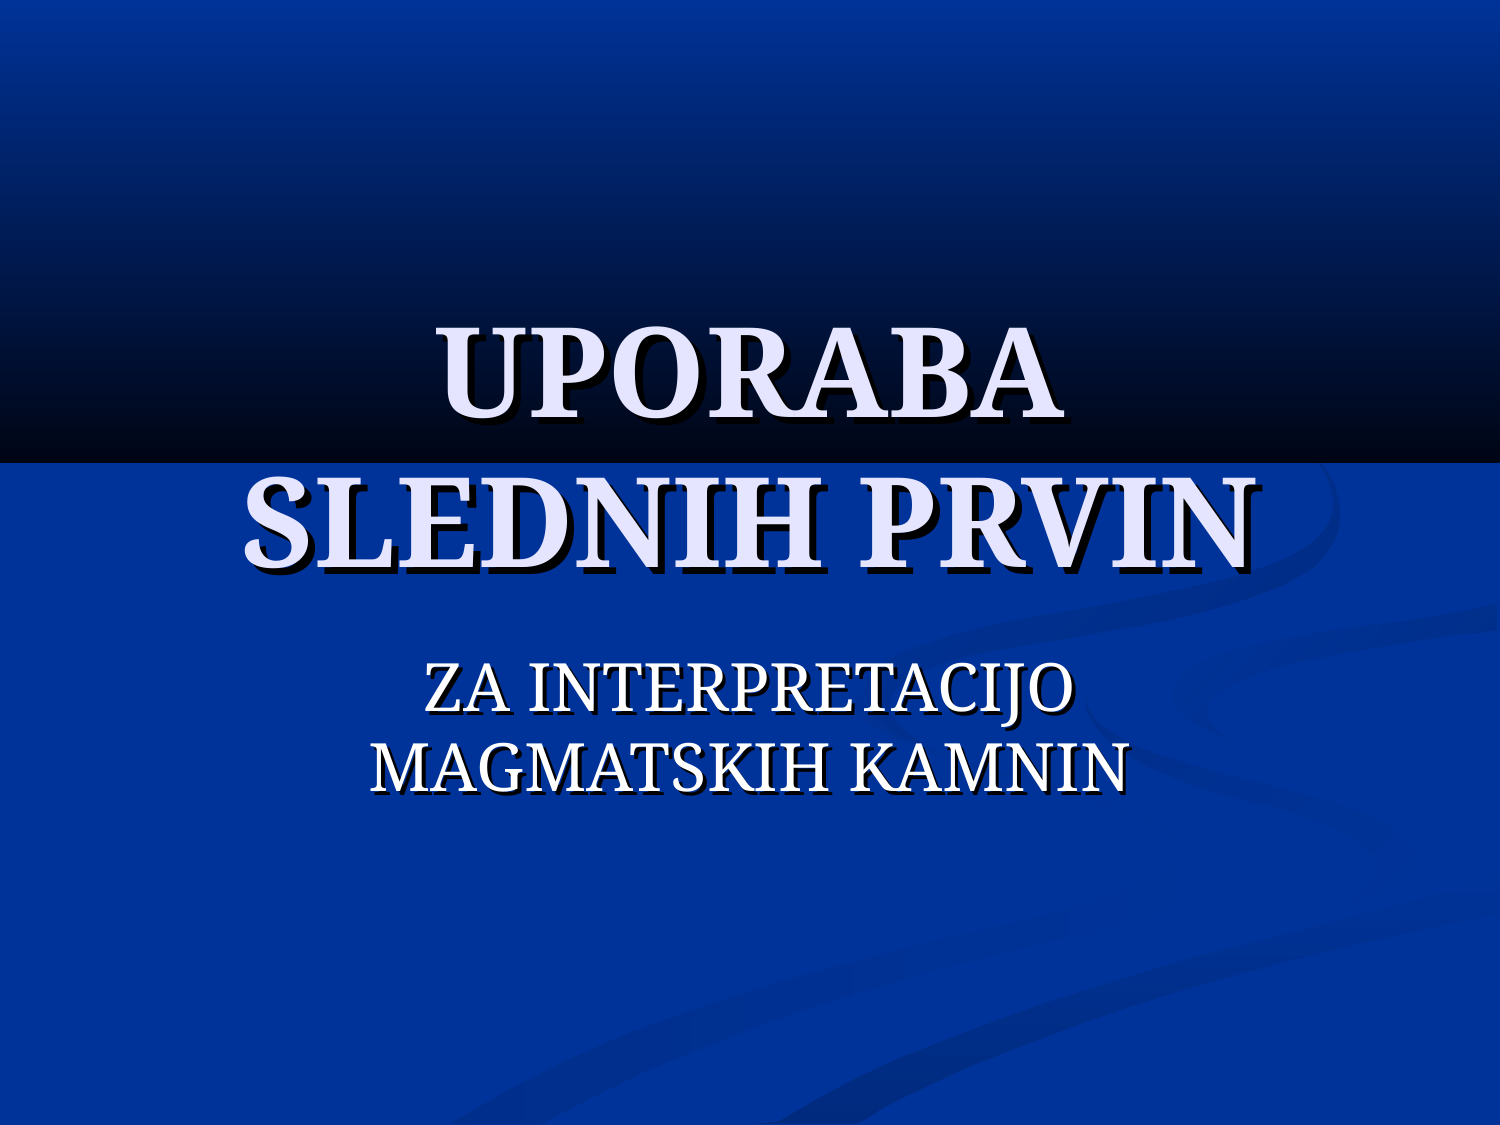

# UPORABA SLEDNIH PRVIN
ZA INTERPRETACIJO MAGMATSKIH KAMNIN